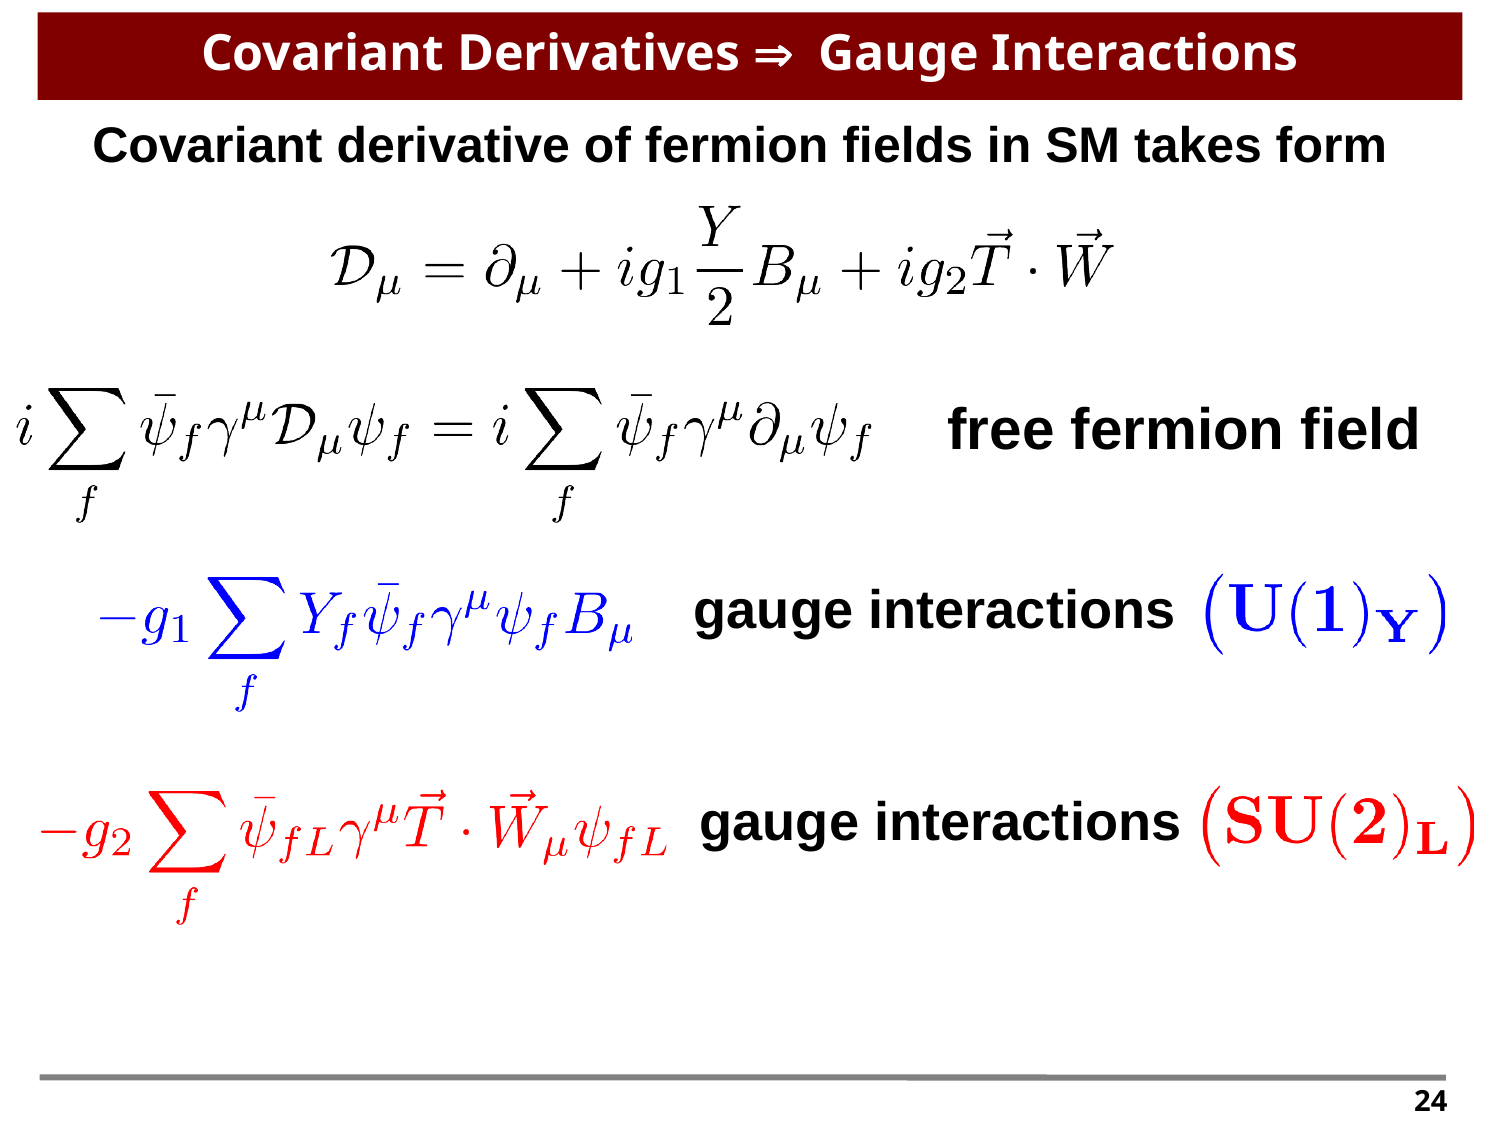

# Covariant Derivatives Þ Gauge Interactions
Covariant derivative of fermion fields in SM takes form
free fermion field
gauge interactions
gauge interactions